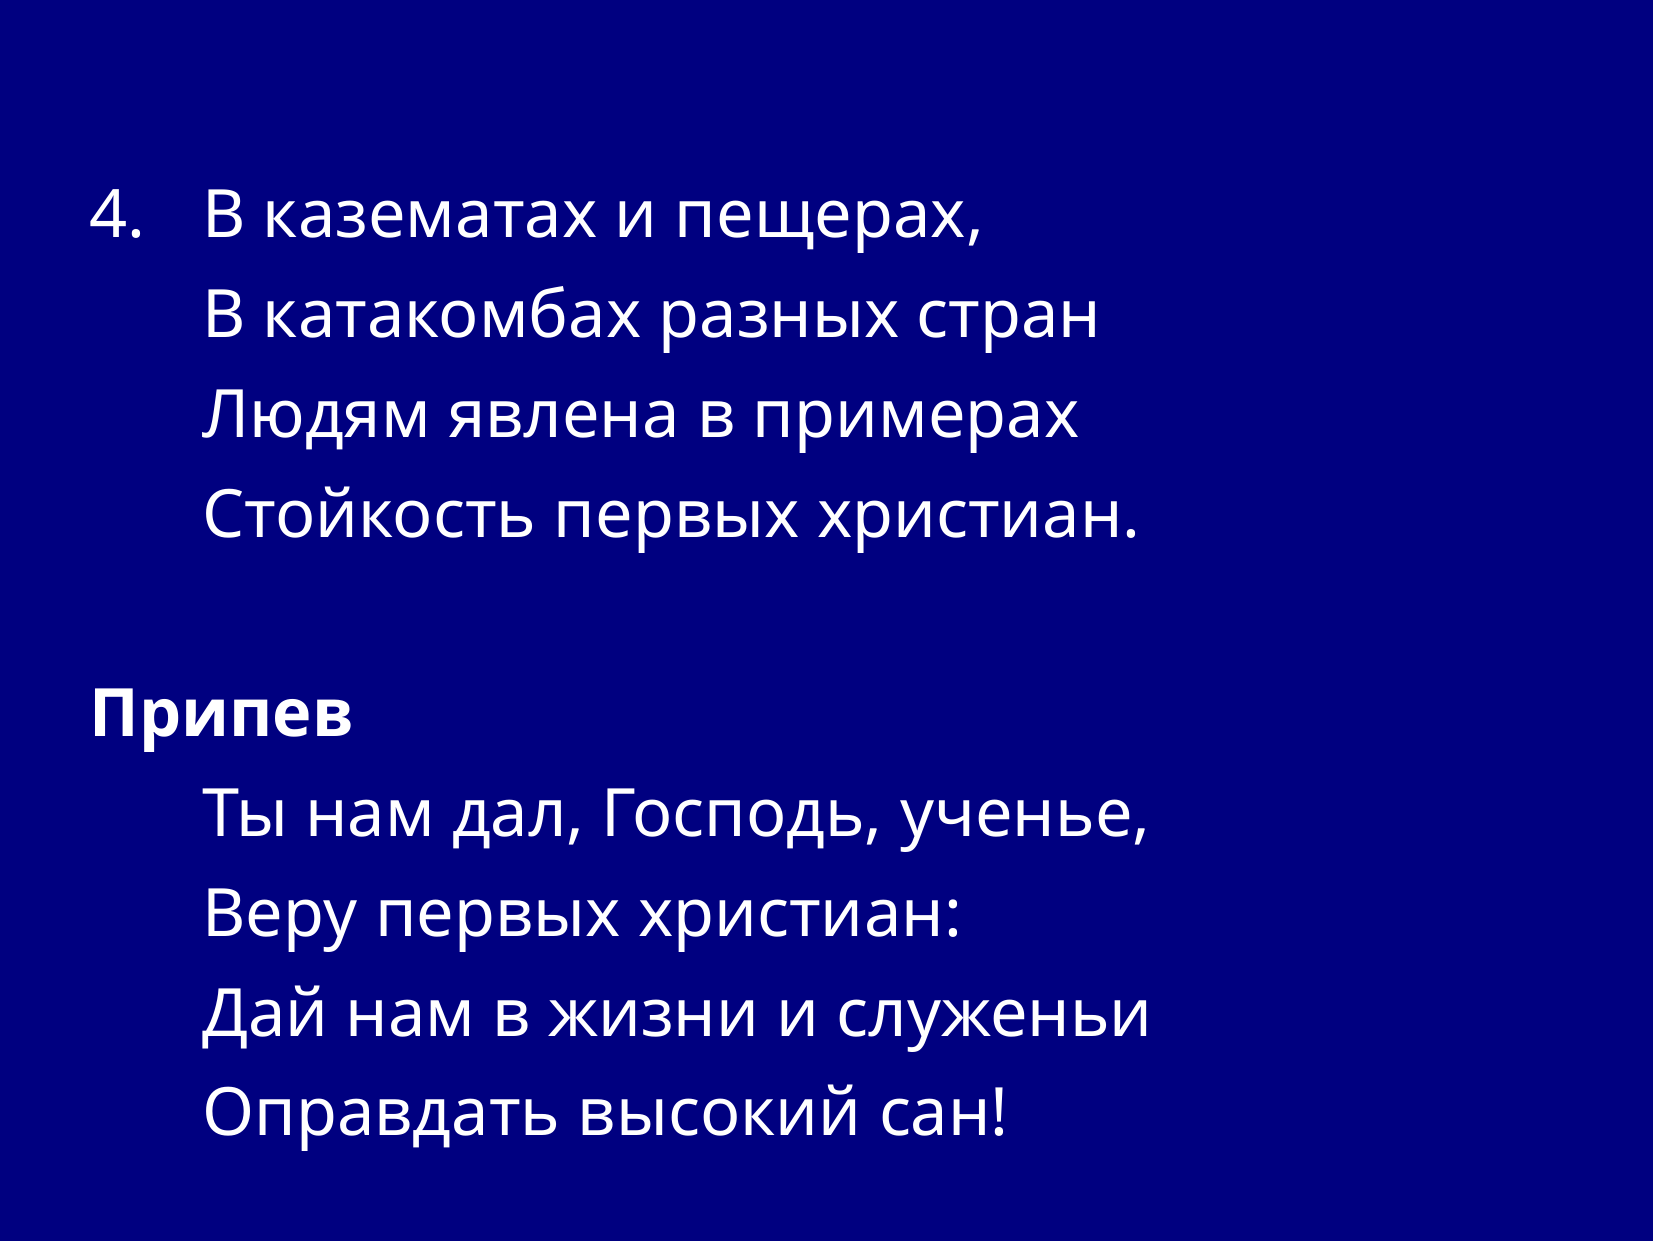

4.	В казематах и пещерах,
	В катакомбах разных стран
	Людям явлена в примерах
	Стойкость первых христиан.
Припев
	Ты нам дал, Господь, ученье,
	Веру первых христиан:
	Дай нам в жизни и служеньи
	Оправдать высокий сан!